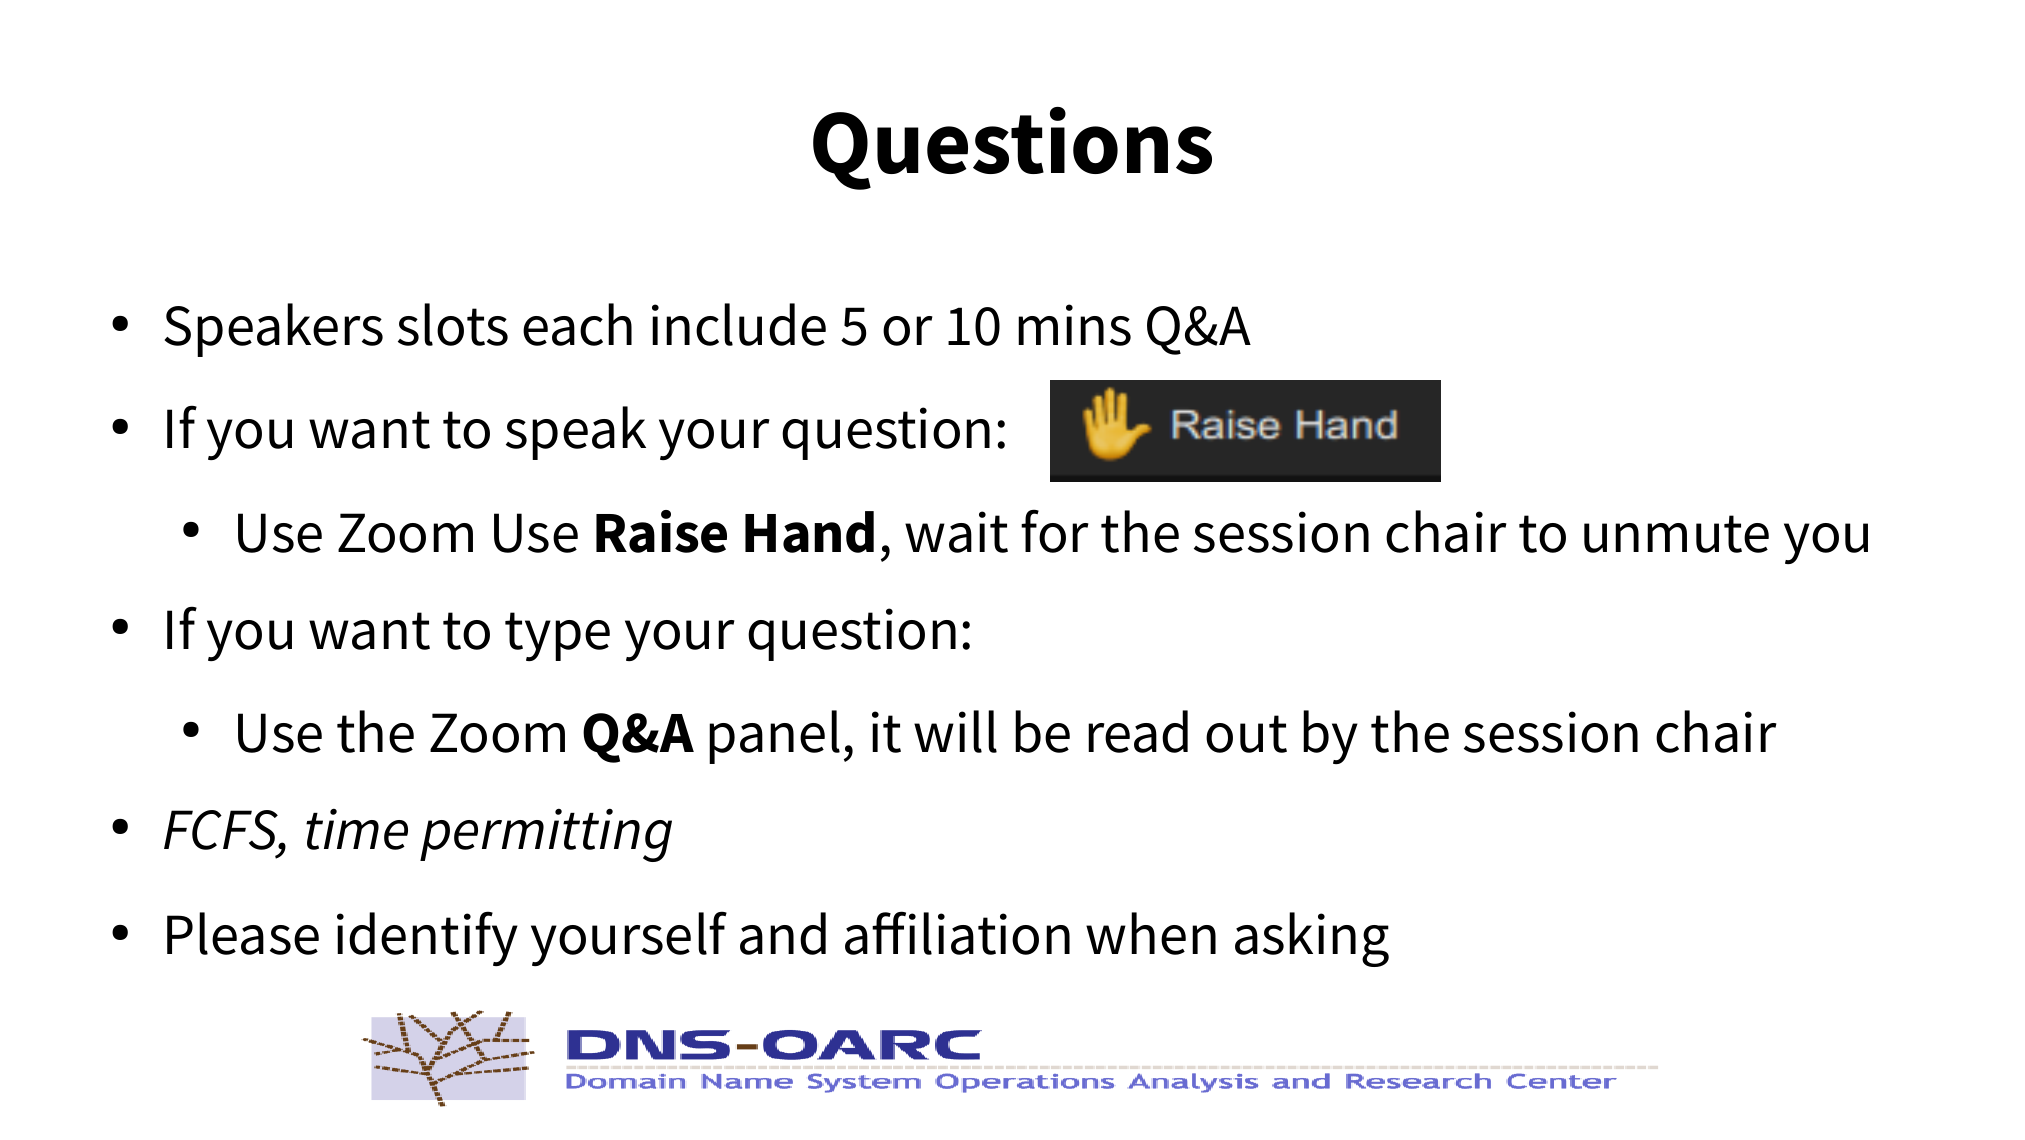

# Questions
Speakers slots each include 5 or 10 mins Q&A
If you want to speak your question:
Use Zoom Use Raise Hand, wait for the session chair to unmute you
If you want to type your question:
Use the Zoom Q&A panel, it will be read out by the session chair
FCFS, time permitting
Please identify yourself and affiliation when asking